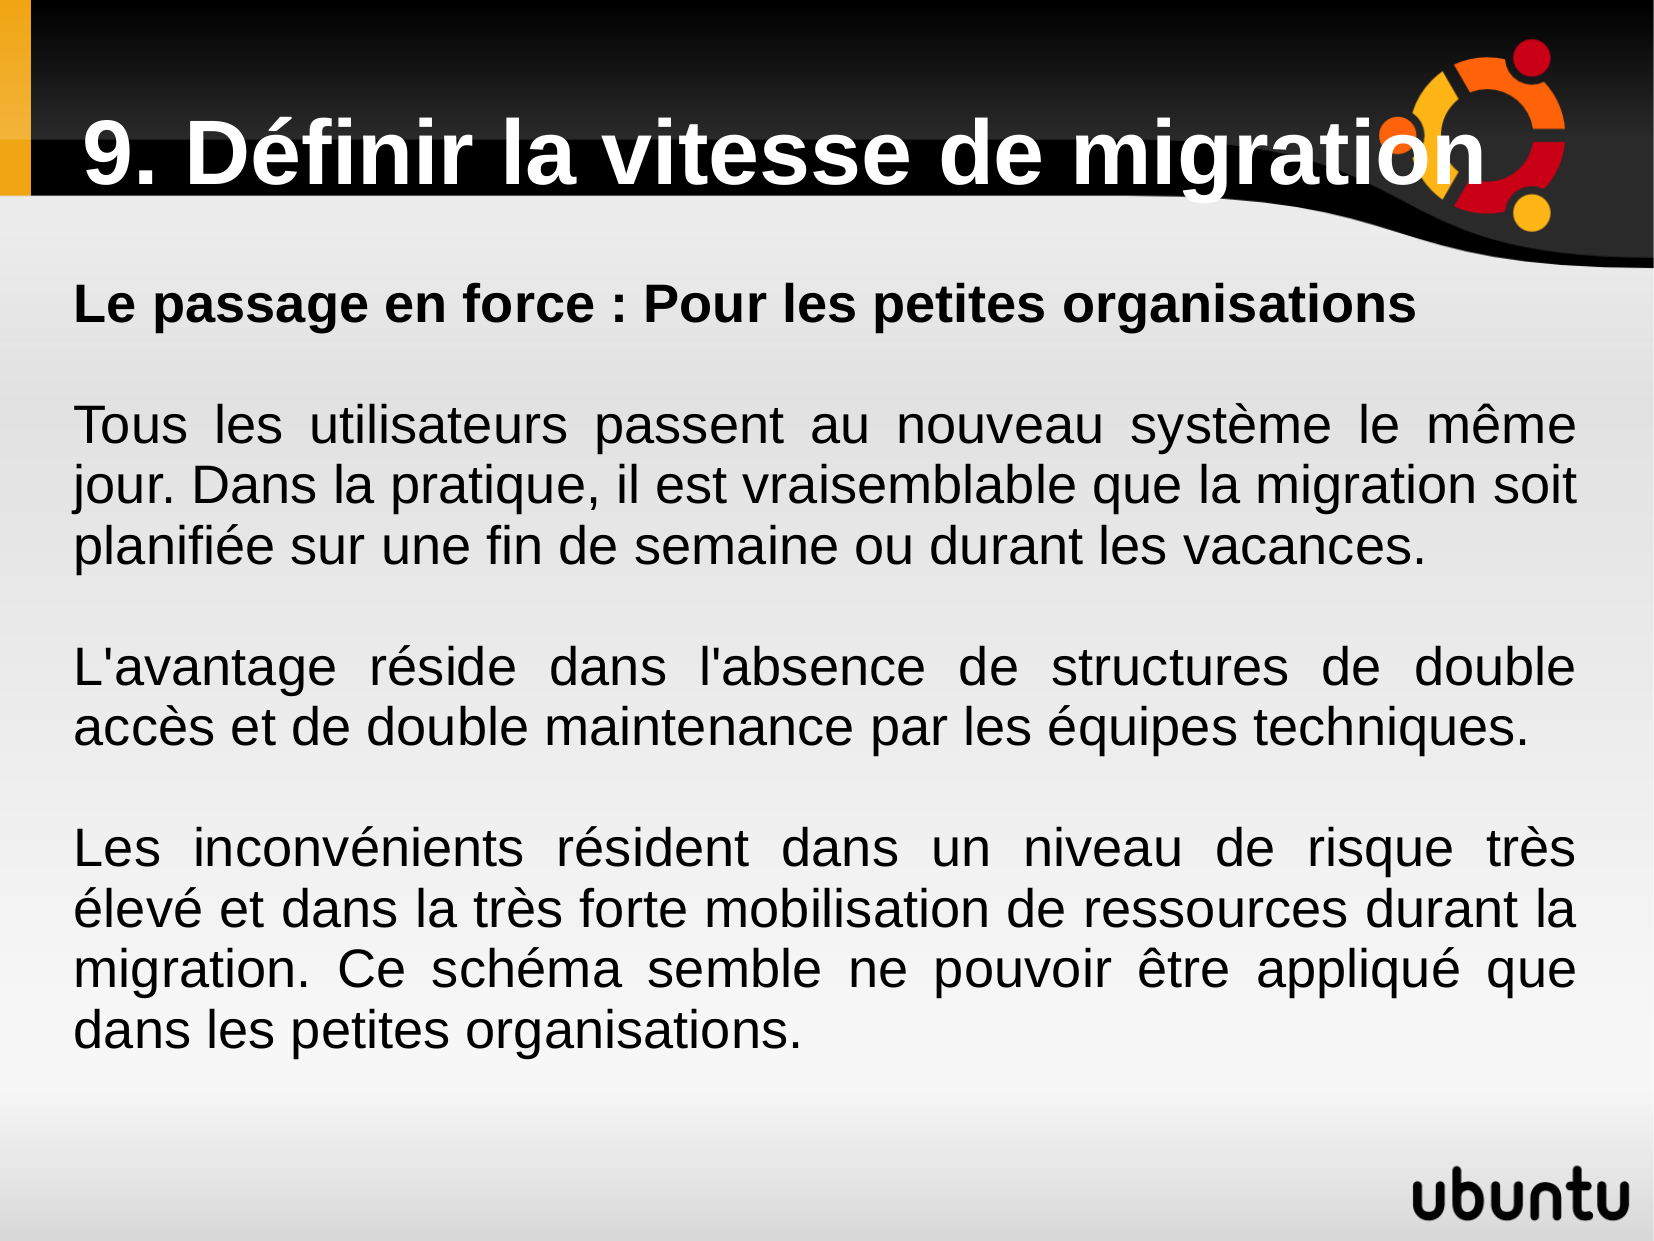

# 9. Définir la vitesse de migration
Le passage en force : Pour les petites organisations
Tous les utilisateurs passent au nouveau système le même jour. Dans la pratique, il est vraisemblable que la migration soit planifiée sur une fin de semaine ou durant les vacances.
L'avantage réside dans l'absence de structures de double accès et de double maintenance par les équipes techniques.
Les inconvénients résident dans un niveau de risque très élevé et dans la très forte mobilisation de ressources durant la migration. Ce schéma semble ne pouvoir être appliqué que dans les petites organisations.